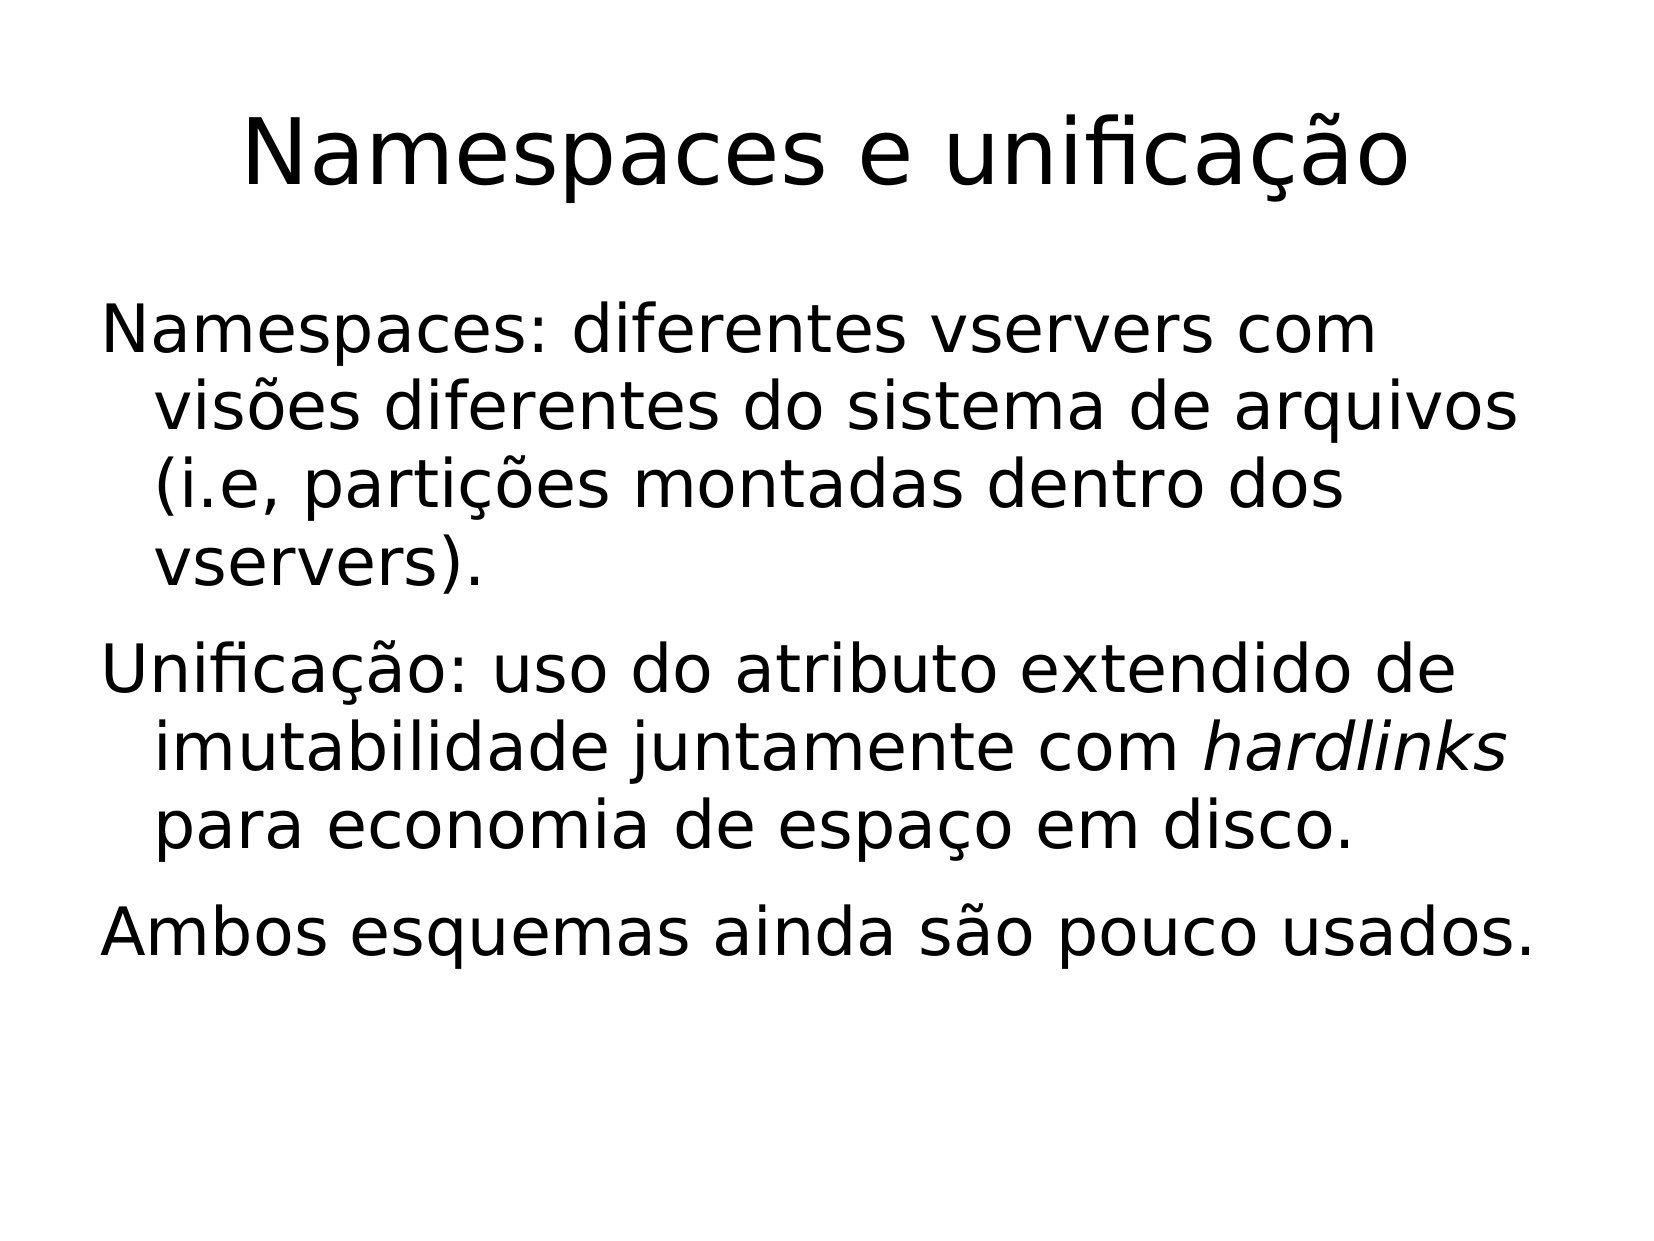

# Namespaces e unificação
Namespaces: diferentes vservers com visões diferentes do sistema de arquivos (i.e, partições montadas dentro dos vservers).
Unificação: uso do atributo extendido de imutabilidade juntamente com hardlinks para economia de espaço em disco.
Ambos esquemas ainda são pouco usados.